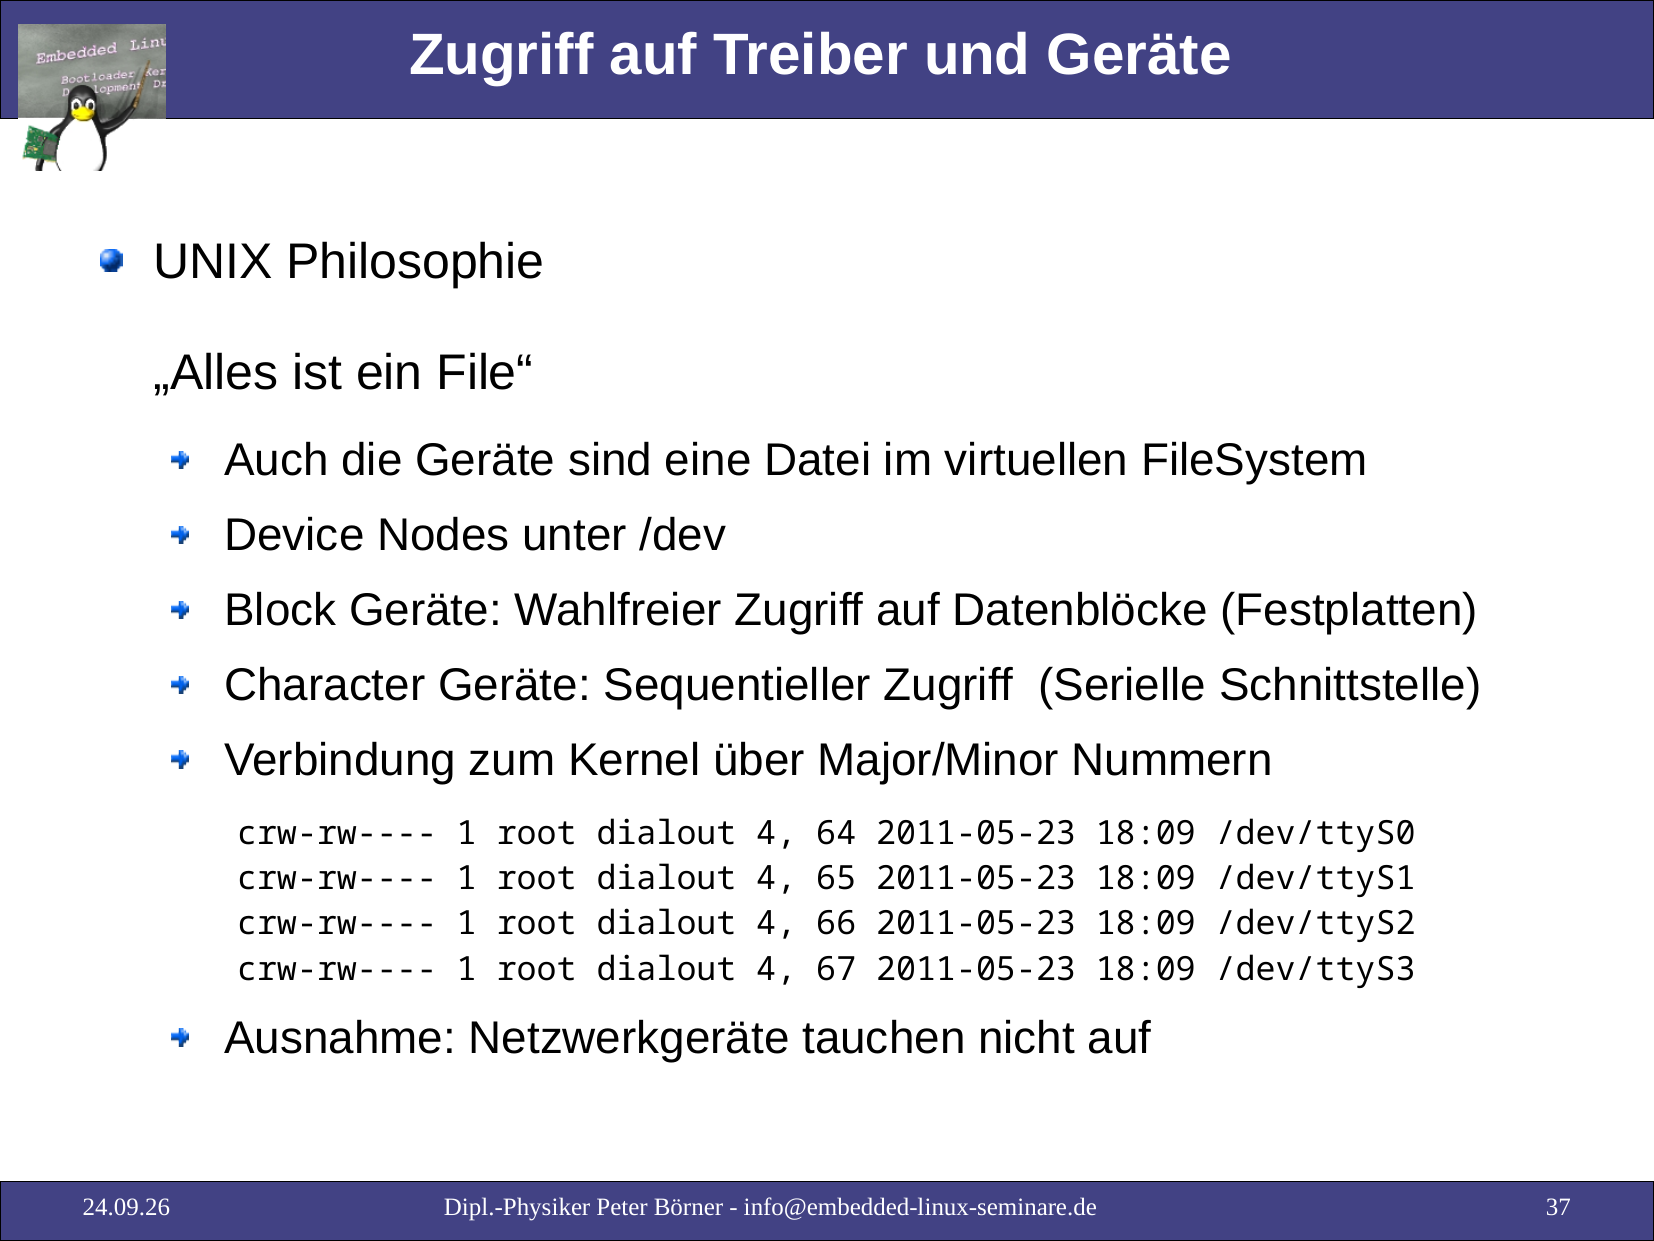

# Zugriff auf Treiber und Geräte
UNIX Philosophie
„Alles ist ein File“
Auch die Geräte sind eine Datei im virtuellen FileSystem
Device Nodes unter /dev
Block Geräte: Wahlfreier Zugriff auf Datenblöcke (Festplatten)
Character Geräte: Sequentieller Zugriff (Serielle Schnittstelle)
Verbindung zum Kernel über Major/Minor Nummern
crw-rw---- 1 root dialout 4, 64 2011-05-23 18:09 /dev/ttyS0
crw-rw---- 1 root dialout 4, 65 2011-05-23 18:09 /dev/ttyS1
crw-rw---- 1 root dialout 4, 66 2011-05-23 18:09 /dev/ttyS2
crw-rw---- 1 root dialout 4, 67 2011-05-23 18:09 /dev/ttyS3
Ausnahme: Netzwerkgeräte tauchen nicht auf
 Dipl.-Physiker Peter Börner - info@embedded-linux-seminare.de
37